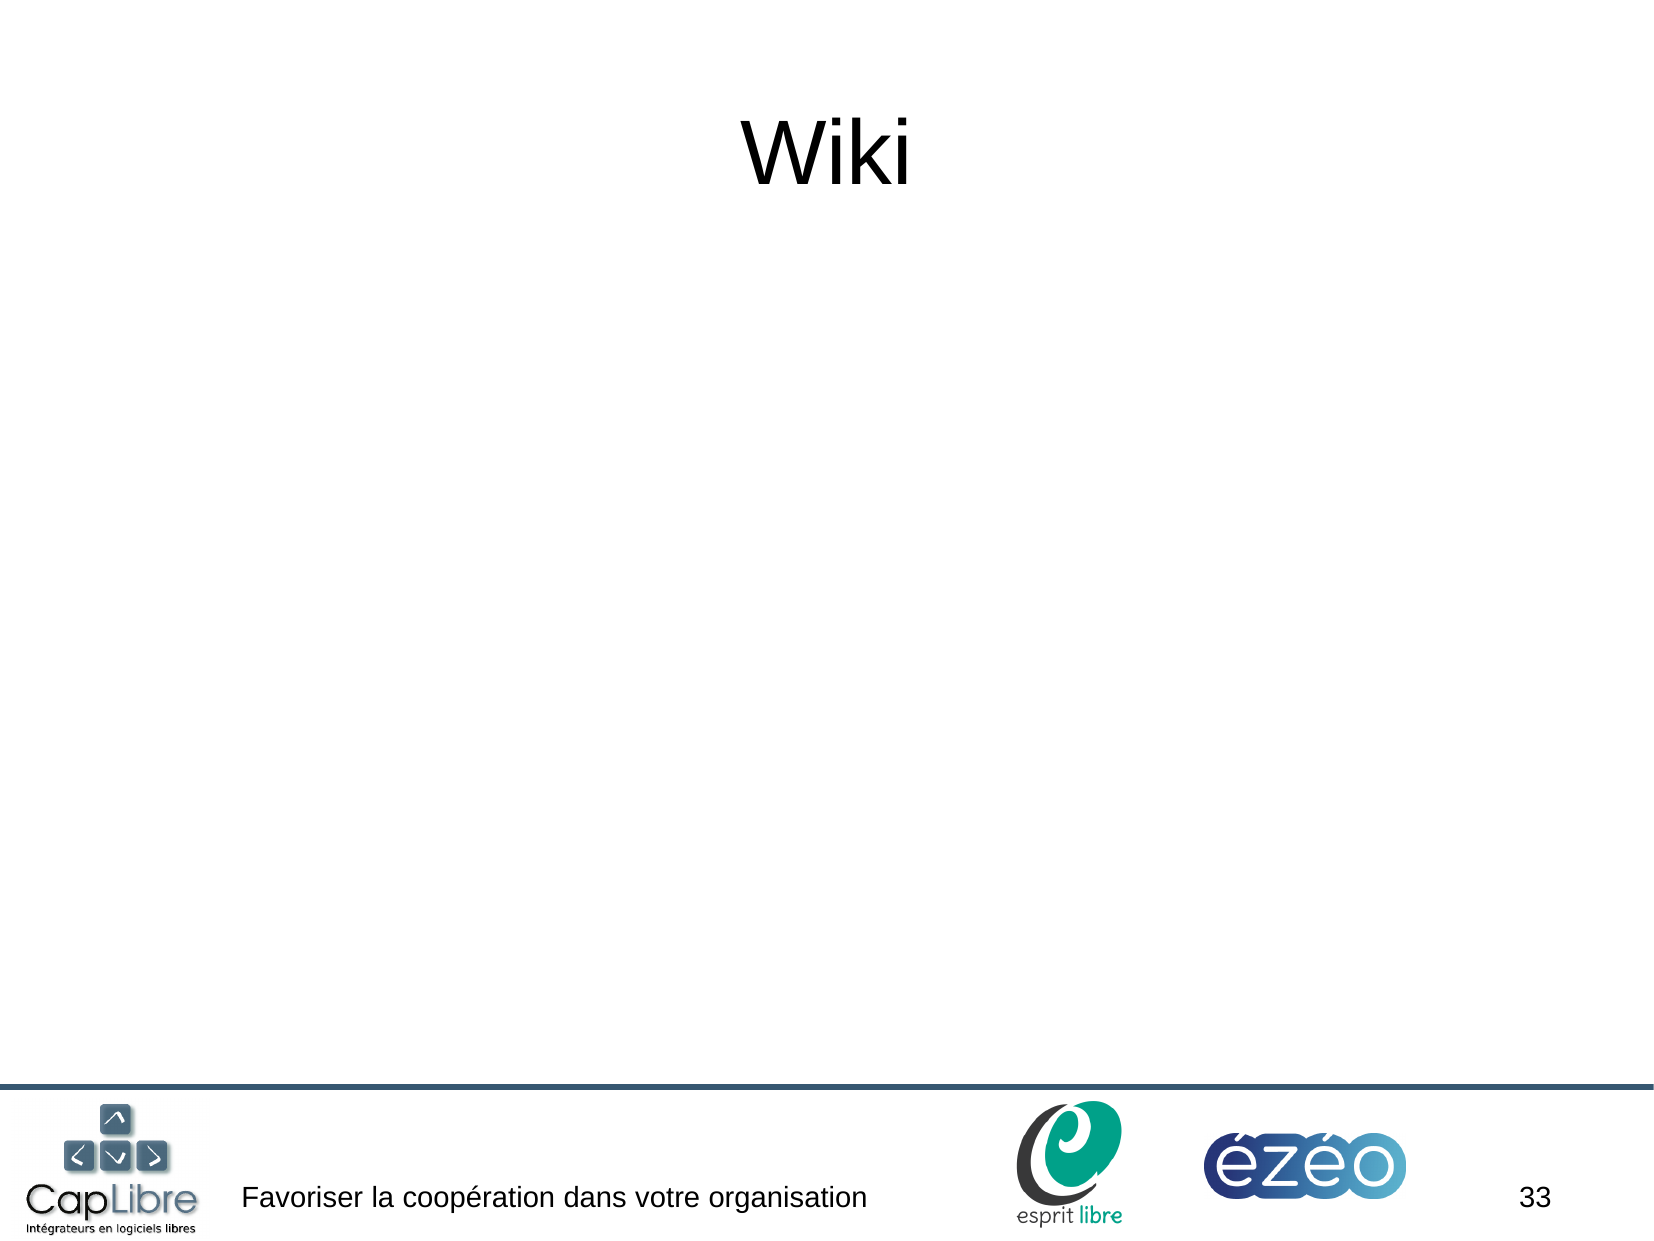

# Wiki
Favoriser la coopération dans votre organisation